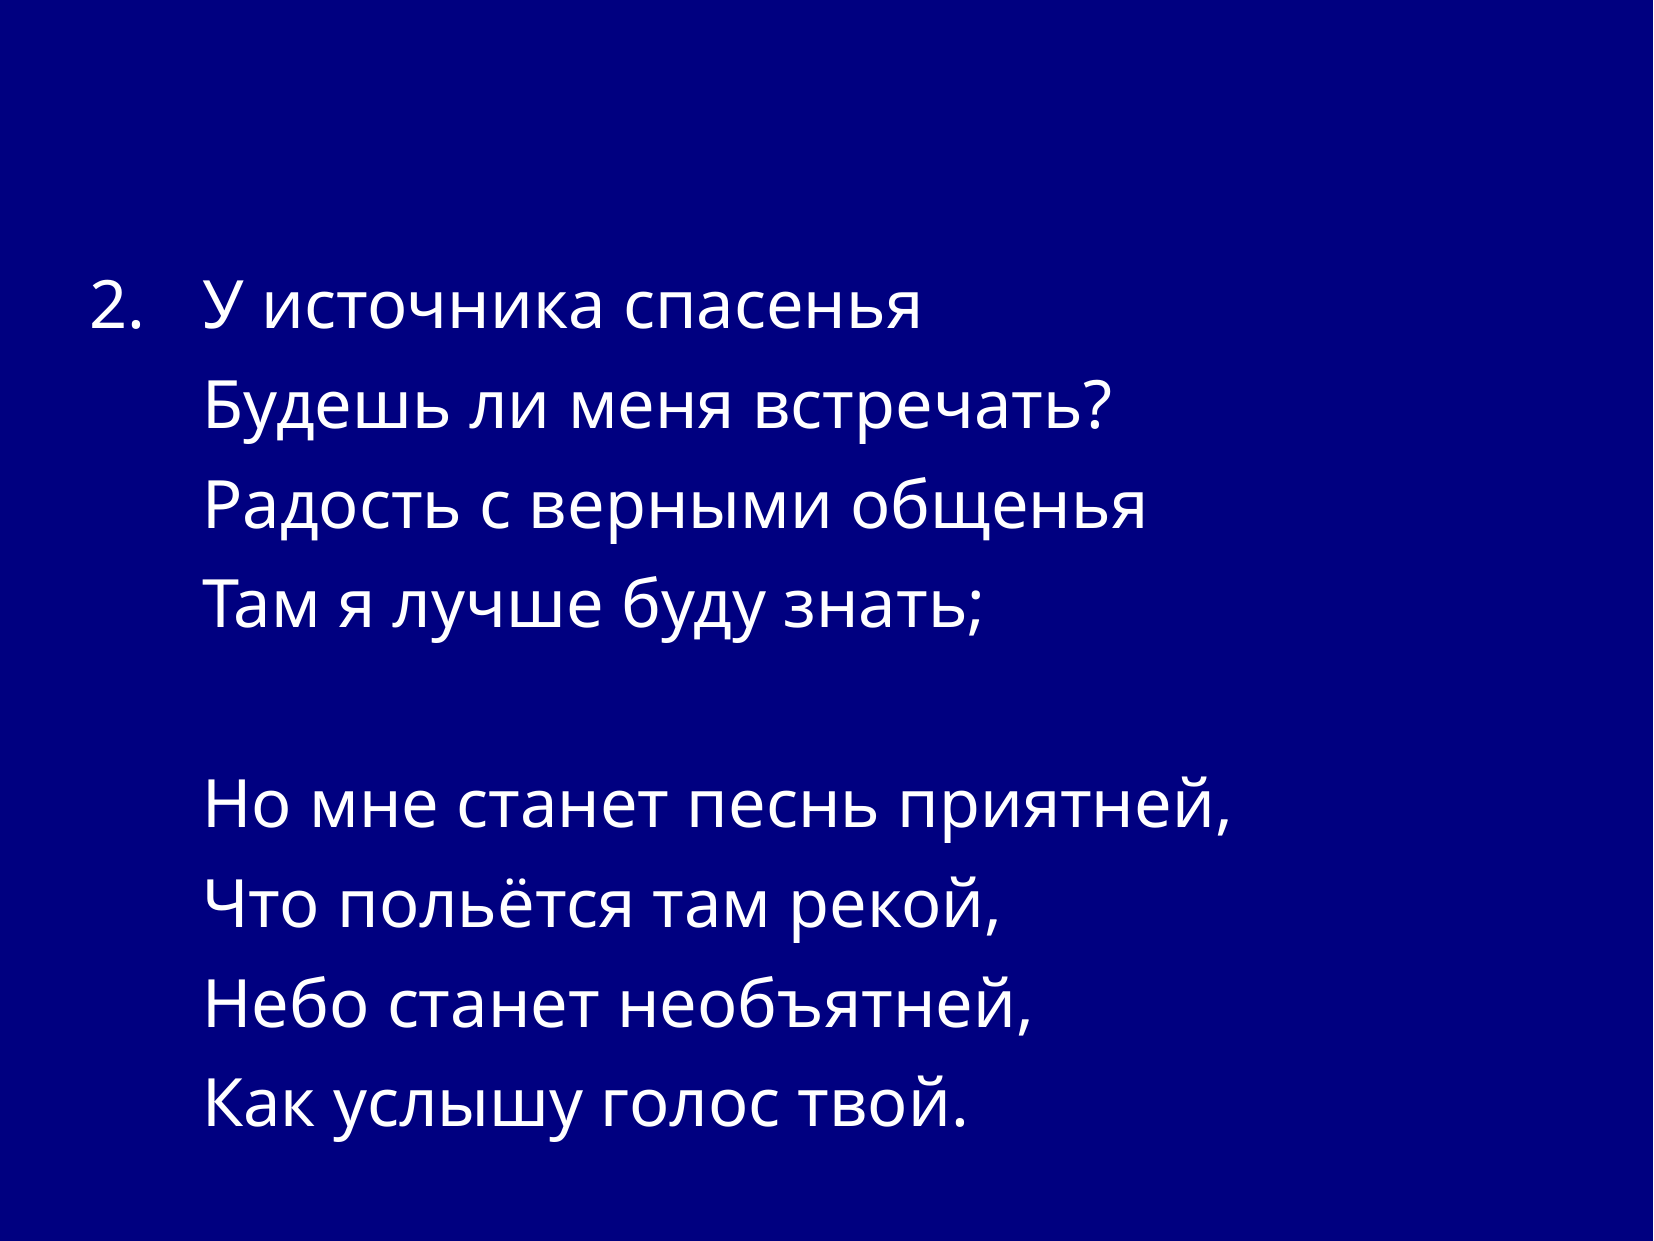

2.	У источника спасенья
	Будешь ли меня встречать?
	Радость с верными общенья
	Там я лучше буду знать;
	Но мне станет песнь приятней,
	Что польётся там рекой,
	Небо станет необъятней,
	Как услышу голос твой.